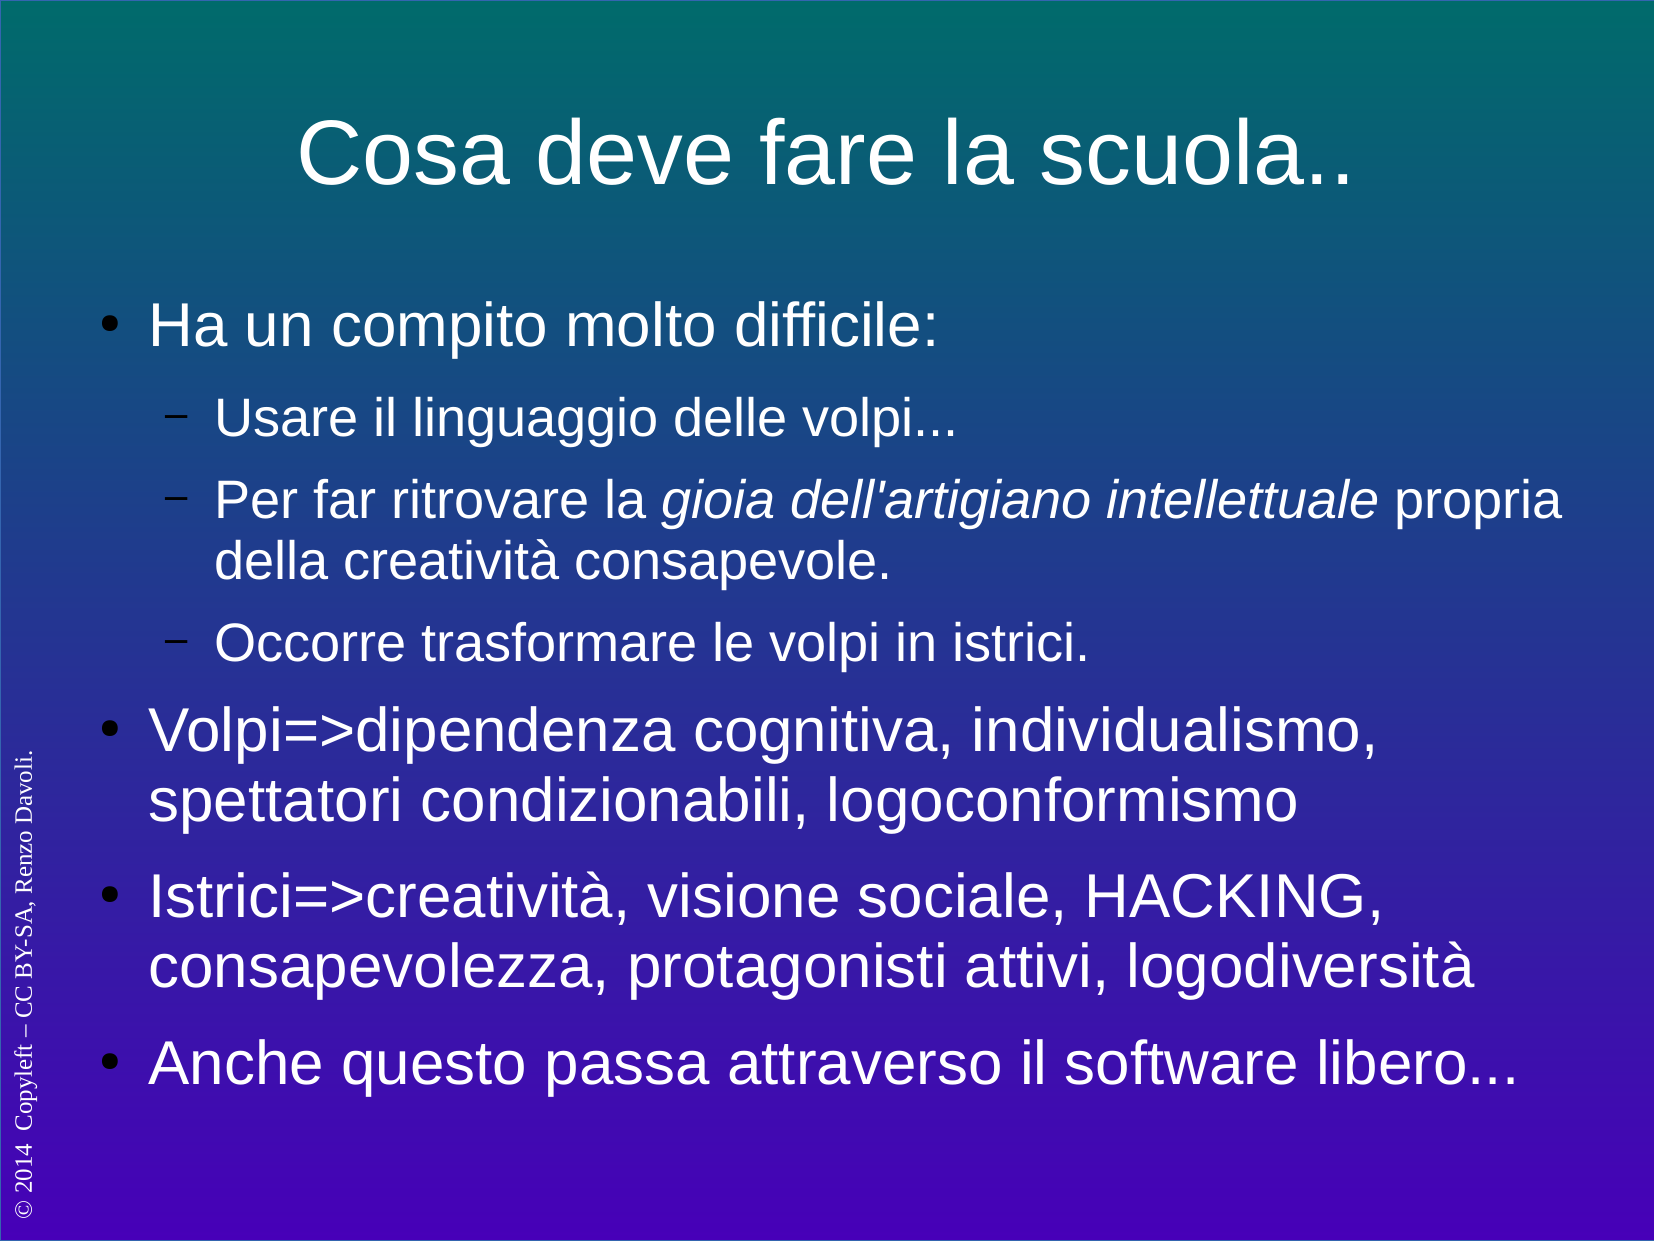

# Cosa deve fare la scuola..
Ha un compito molto difficile:
Usare il linguaggio delle volpi...
Per far ritrovare la gioia dell'artigiano intellettuale propria della creatività consapevole.
Occorre trasformare le volpi in istrici.
Volpi=>dipendenza cognitiva, individualismo, spettatori condizionabili, logoconformismo
Istrici=>creatività, visione sociale, HACKING, consapevolezza, protagonisti attivi, logodiversità
Anche questo passa attraverso il software libero...